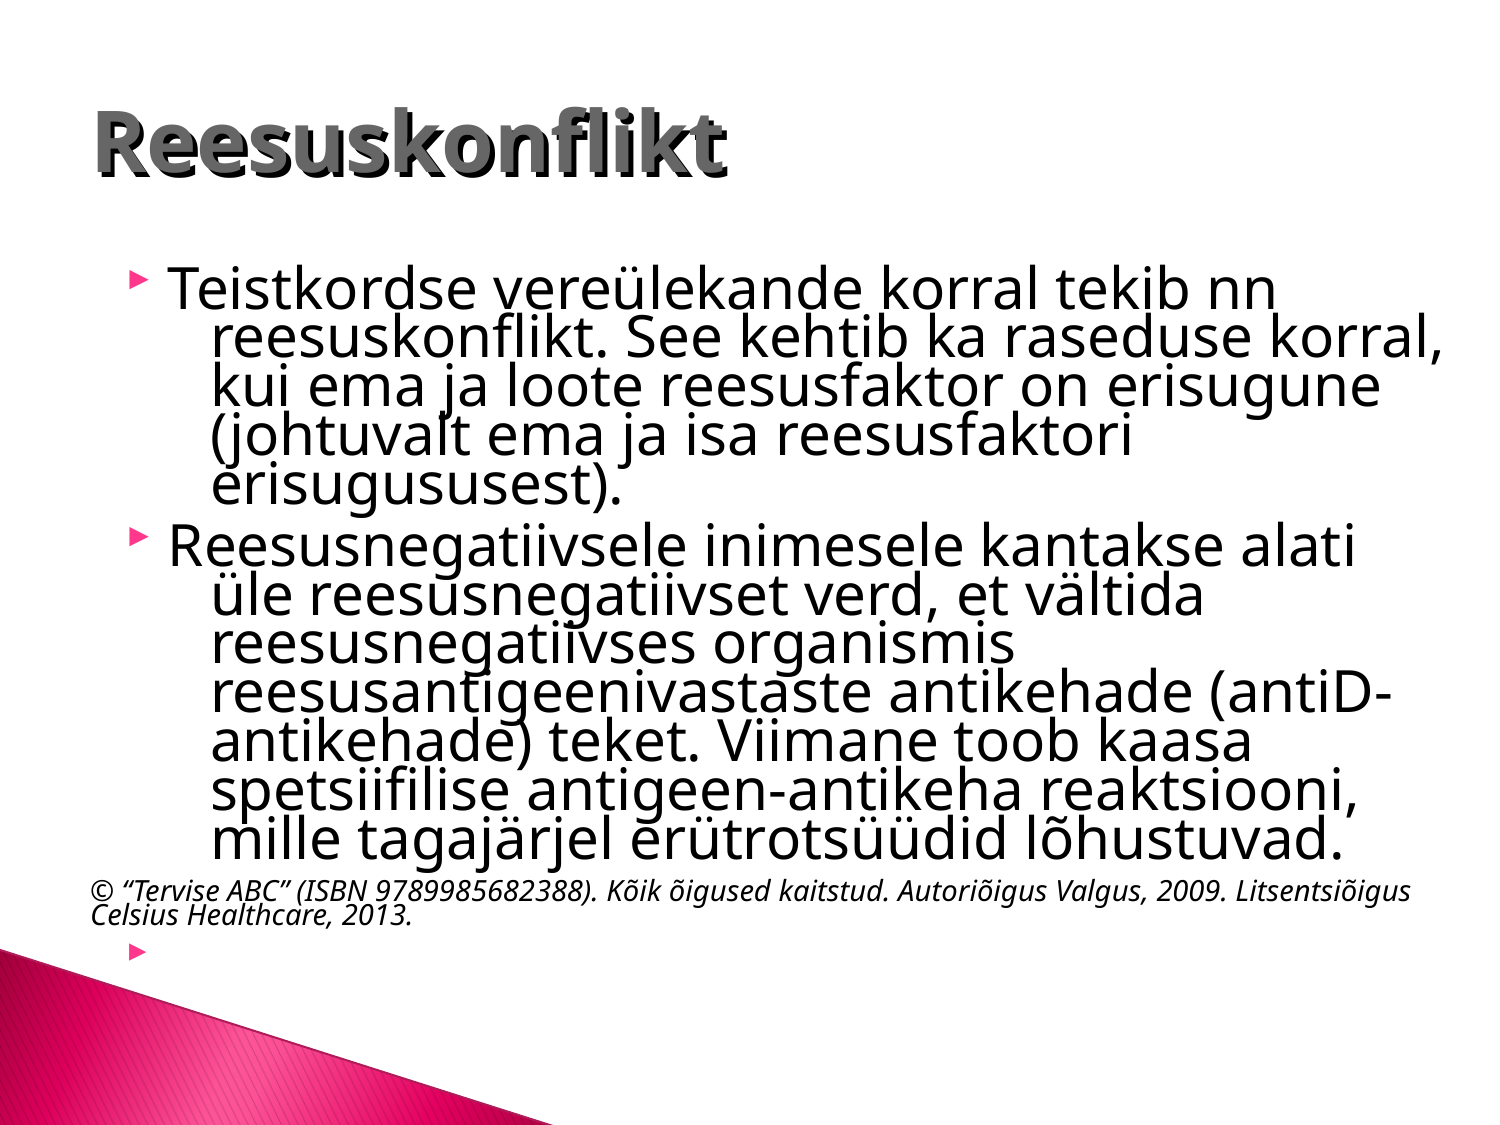

Reesuskonflikt
# Teistkordse vereülekande korral tekib nn reesuskonflikt. See kehtib ka raseduse korral, kui ema ja loote reesusfaktor on erisugune (johtuvalt ema ja isa reesusfaktori erisugususest).
Reesusnegatiivsele inimesele kantakse alati üle reesusnegatiivset verd, et vältida reesusnegatiivses organismis reesusantigeenivastaste antikehade (antiD-antikehade) teket. Viimane toob kaasa spetsiifilise antigeen-antikeha reaktsiooni, mille tagajärjel erütrotsüüdid lõhustuvad.
© “Tervise ABC” (ISBN 9789985682388). Kõik õigused kaitstud. Autoriõigus Valgus, 2009. Litsentsiõigus Celsius Healthcare, 2013.